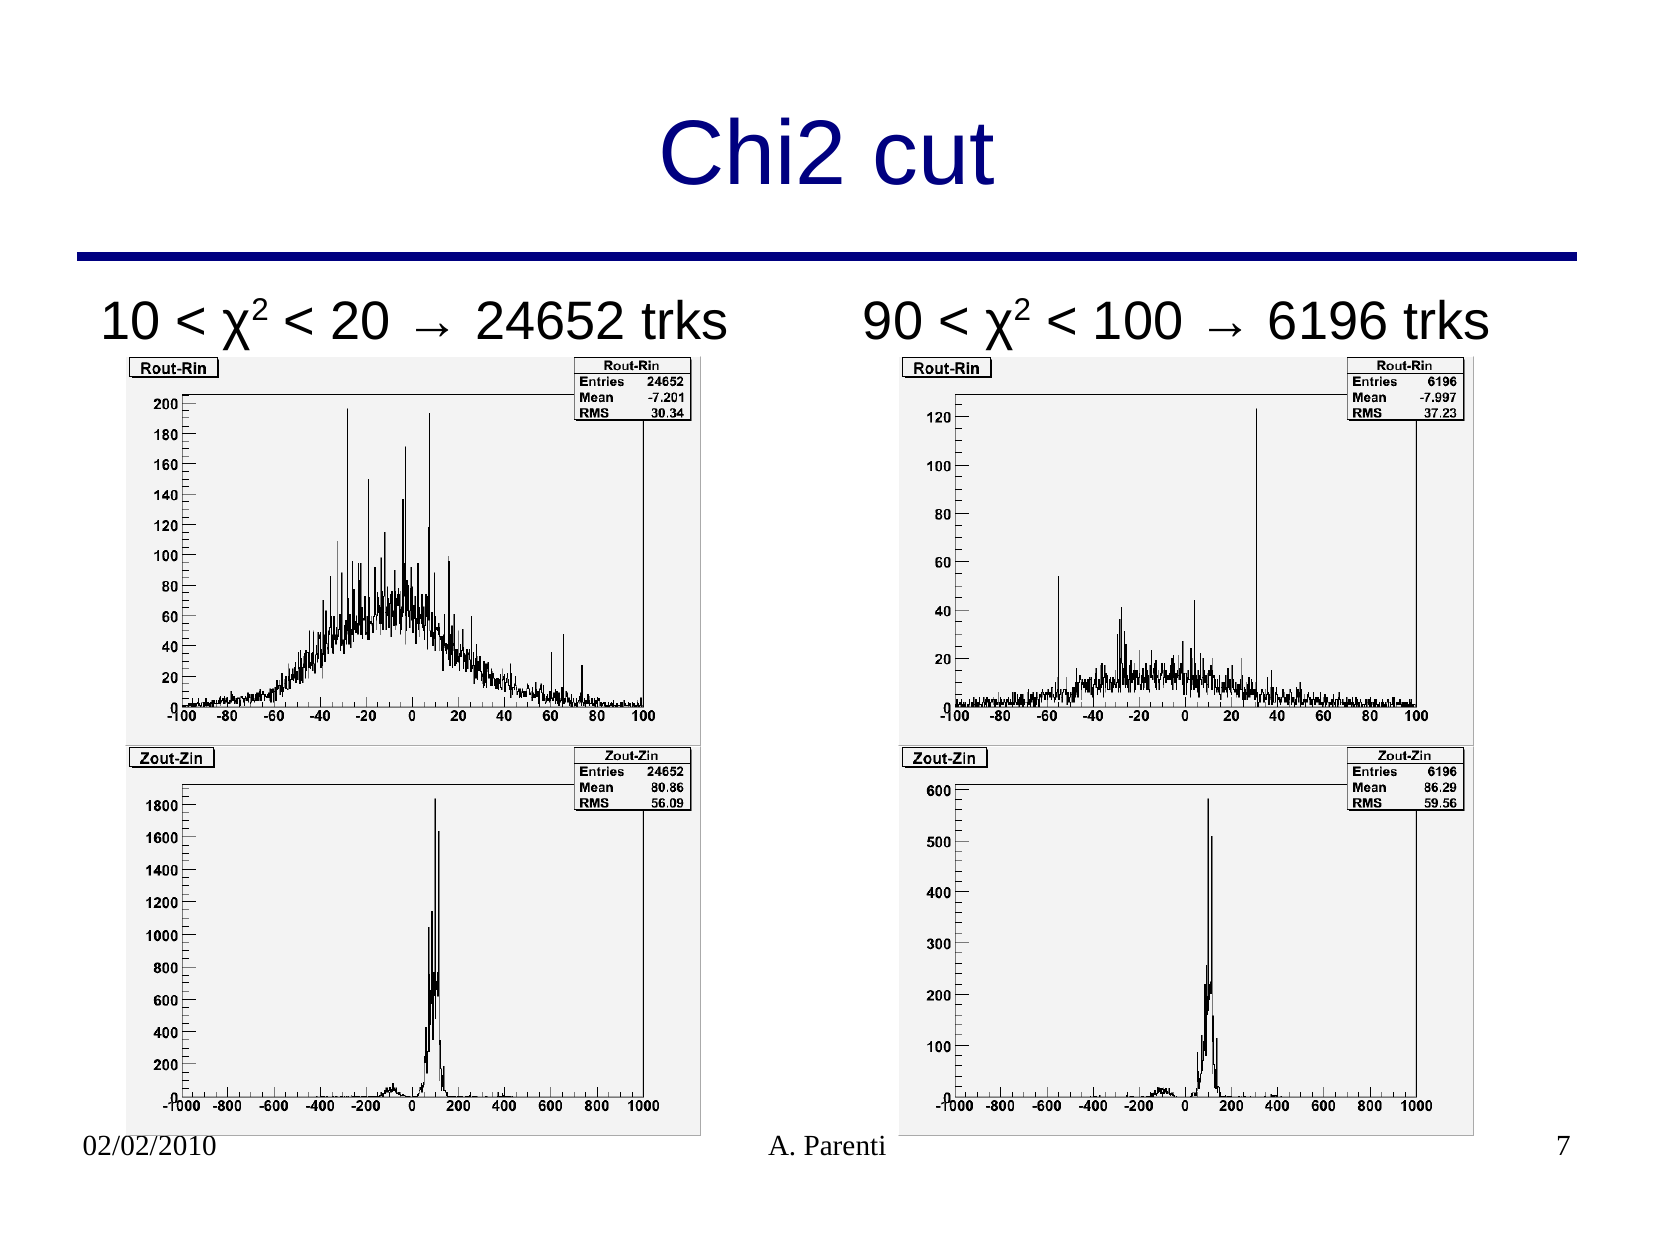

# Chi2 cut
10 < χ2 < 20 → 24652 trks
90 < χ2 < 100 → 6196 trks
7